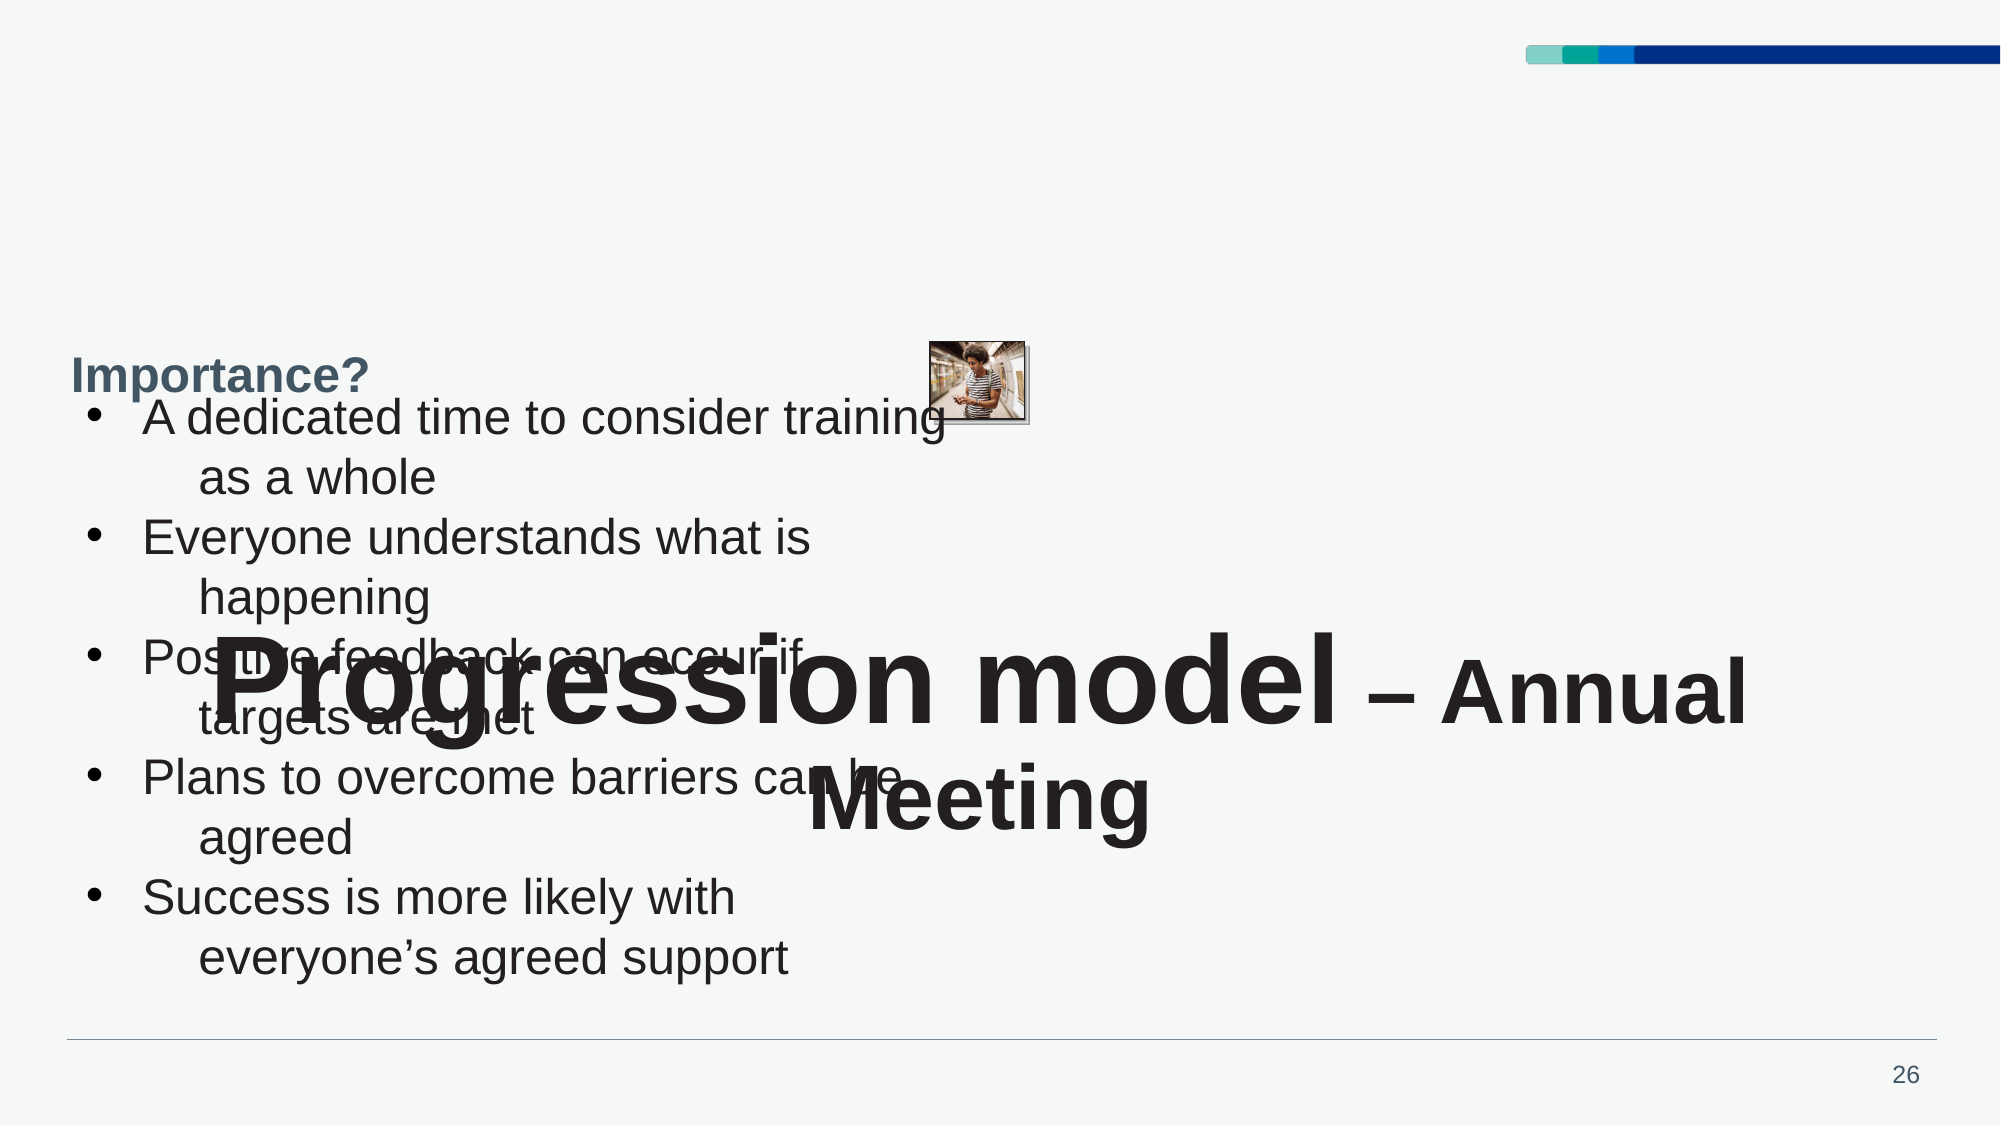

# Importance?
A dedicated time to consider training as a whole
Everyone understands what is happening
Positive feedback can occur if targets are met
Plans to overcome barriers can be agreed
Success is more likely with everyone’s agreed support
Progression model – Annual Meeting